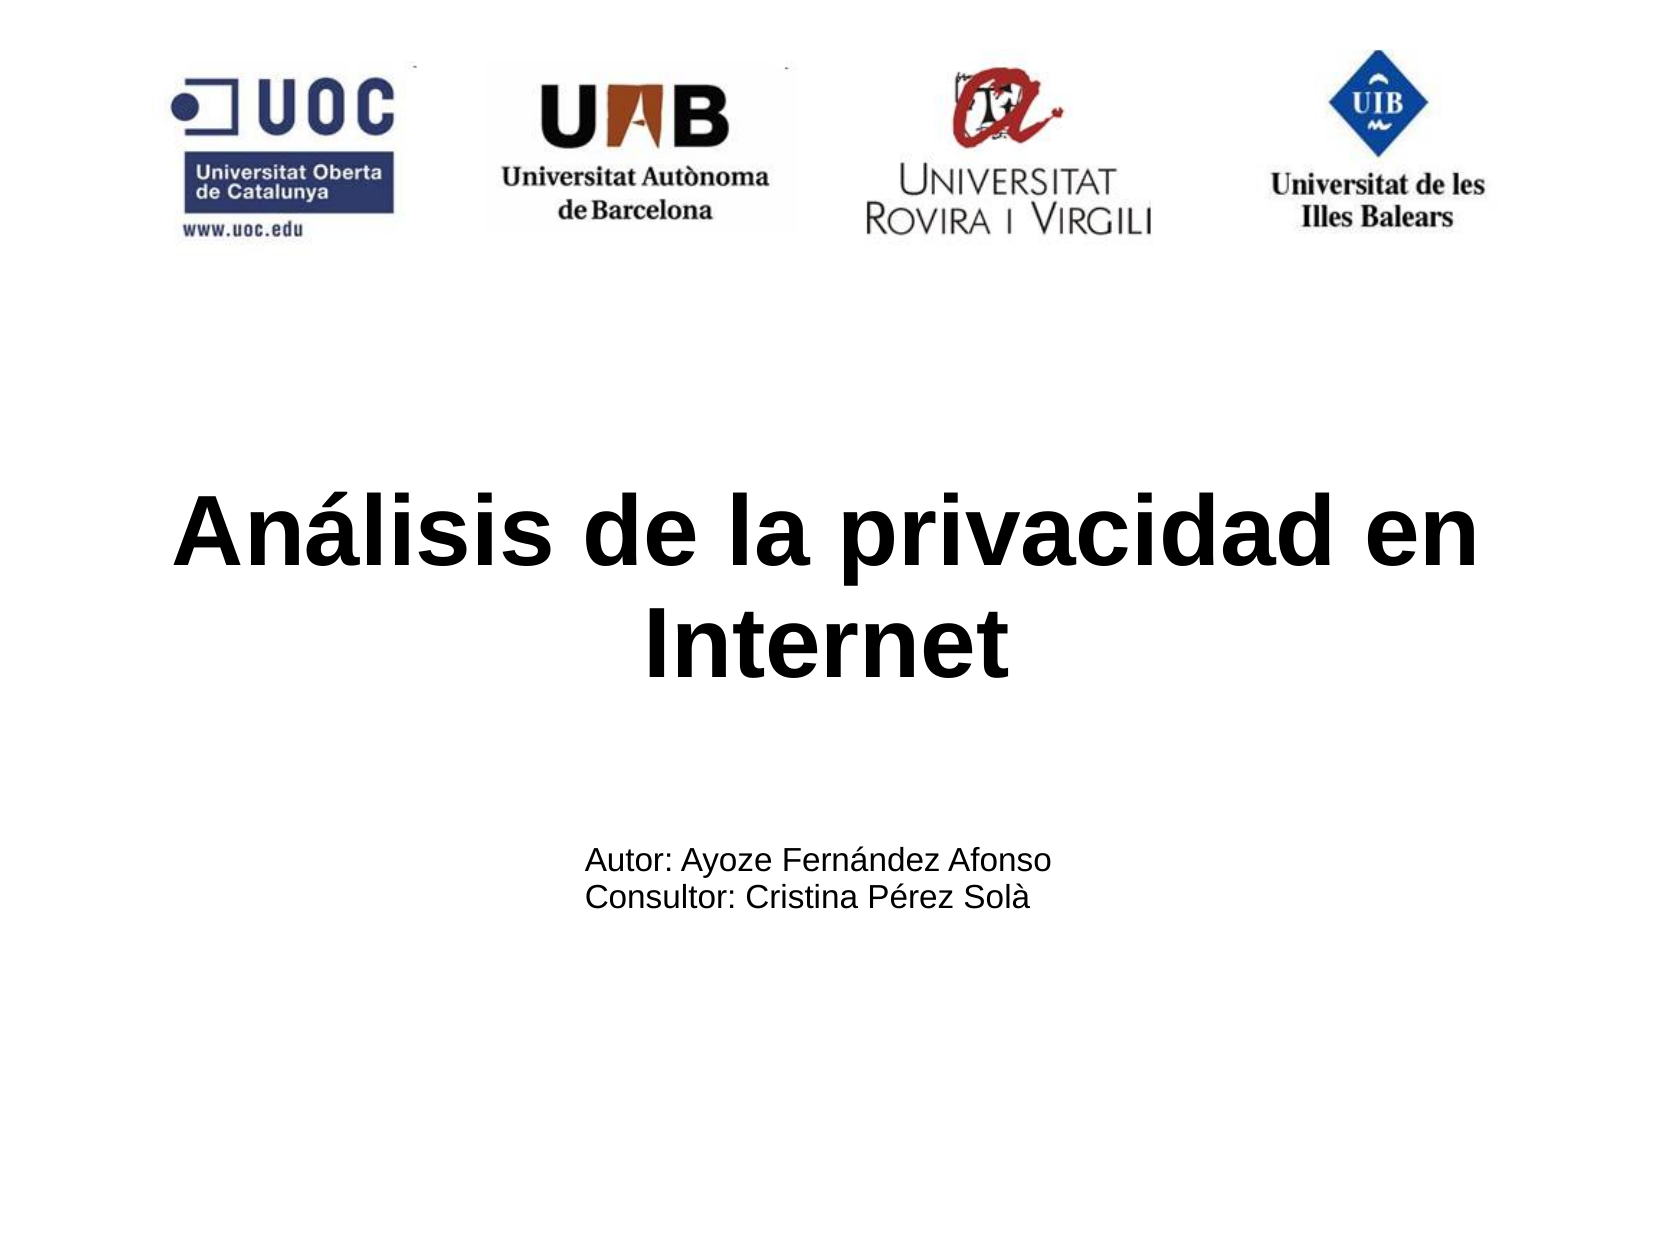

# Análisis de la privacidad en Internet
Autor: Ayoze Fernández Afonso
Consultor: Cristina Pérez Solà